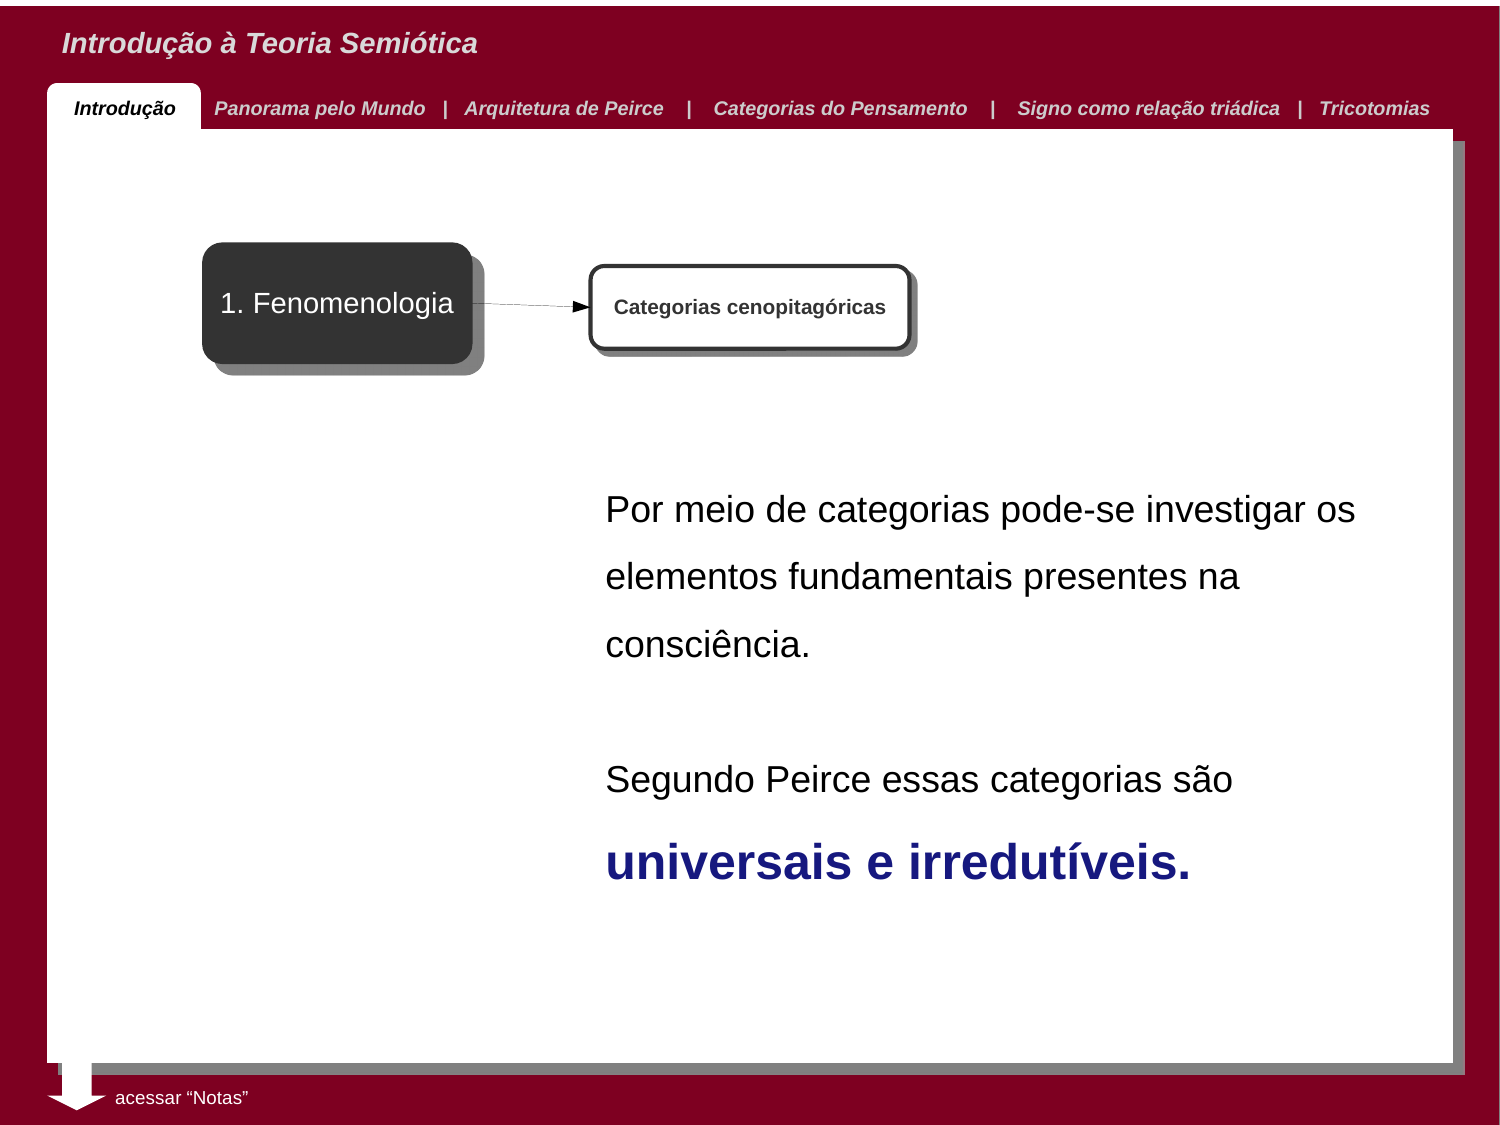

1. Fenomenologia
Categorias cenopitagóricas
Por meio de categorias pode-se investigar os elementos fundamentais presentes na consciência.
Segundo Peirce essas categorias são universais e irredutíveis.
acessar “Notas”